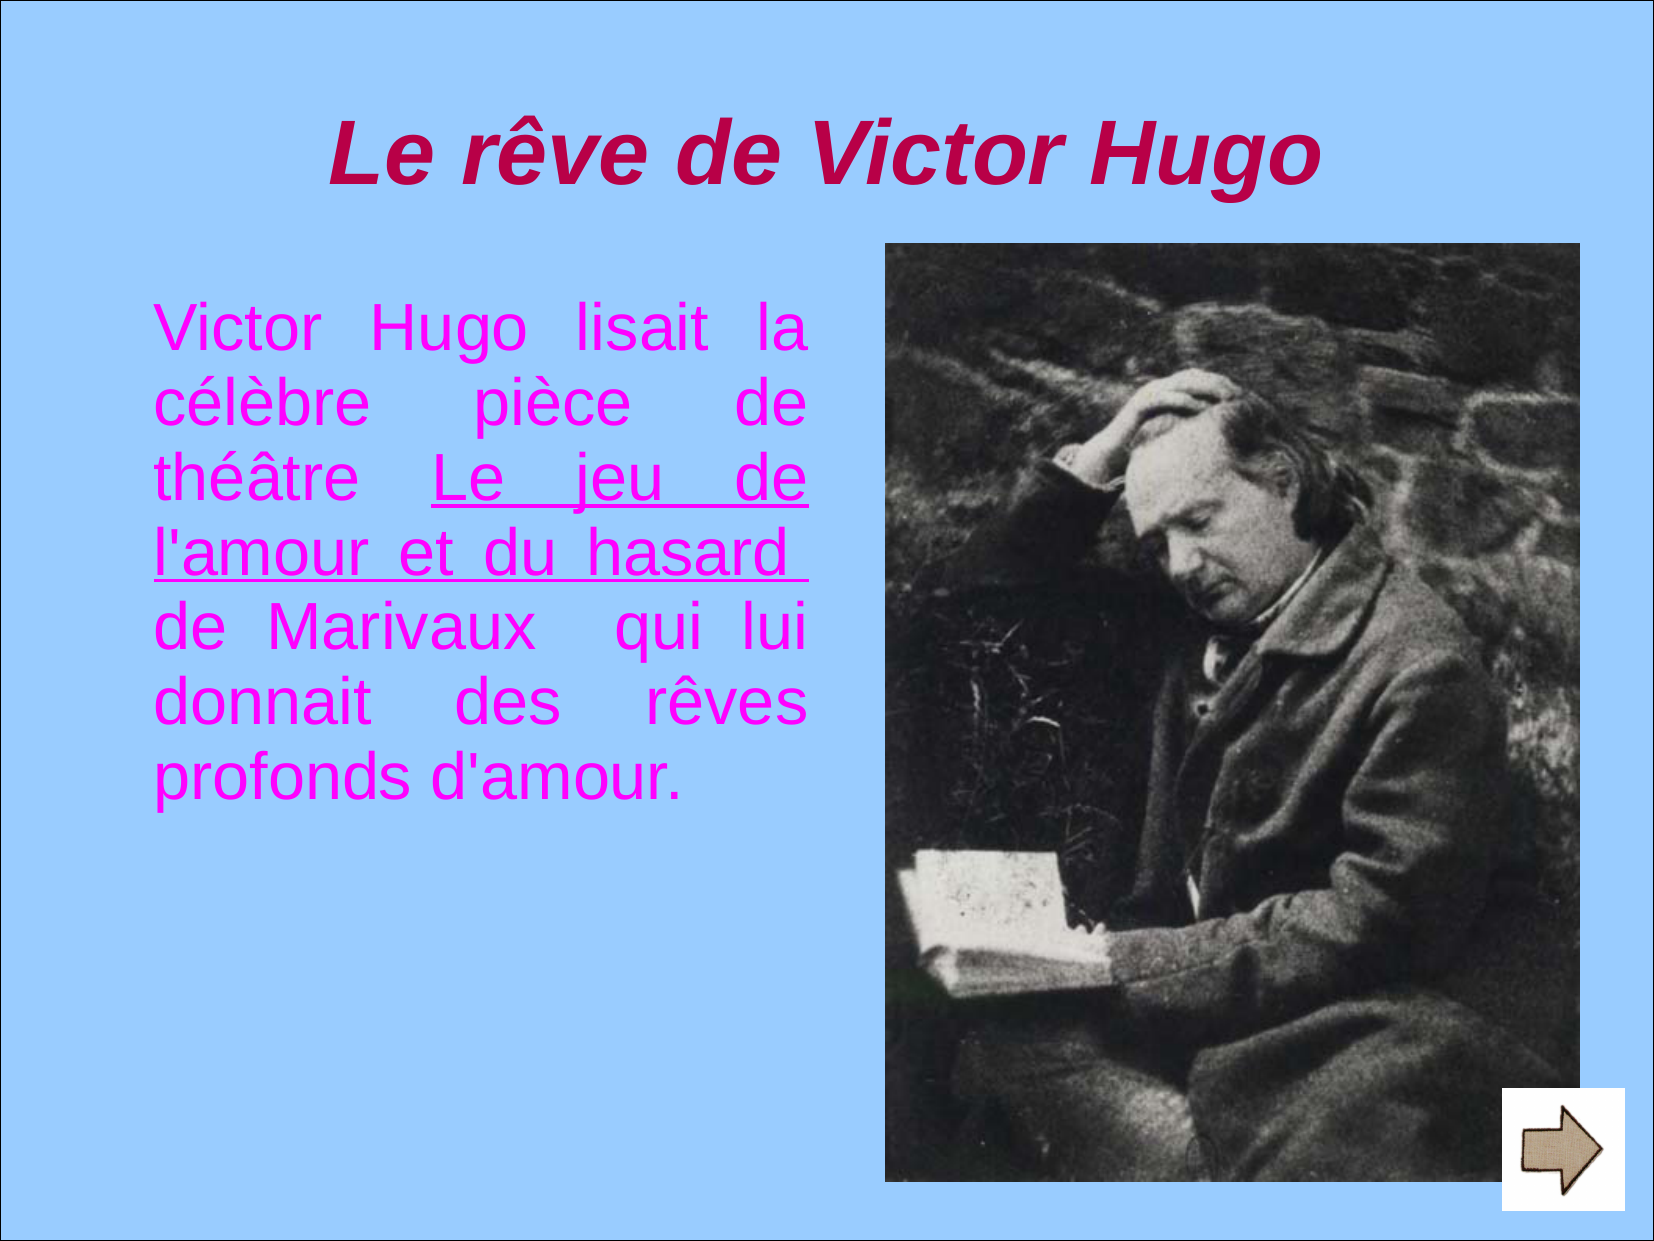

# Le rêve de Victor Hugo
Victor Hugo lisait la célèbre pièce de théâtre Le jeu de l'amour et du hasard  de Marivaux qui lui donnait des rêves profonds d'amour.